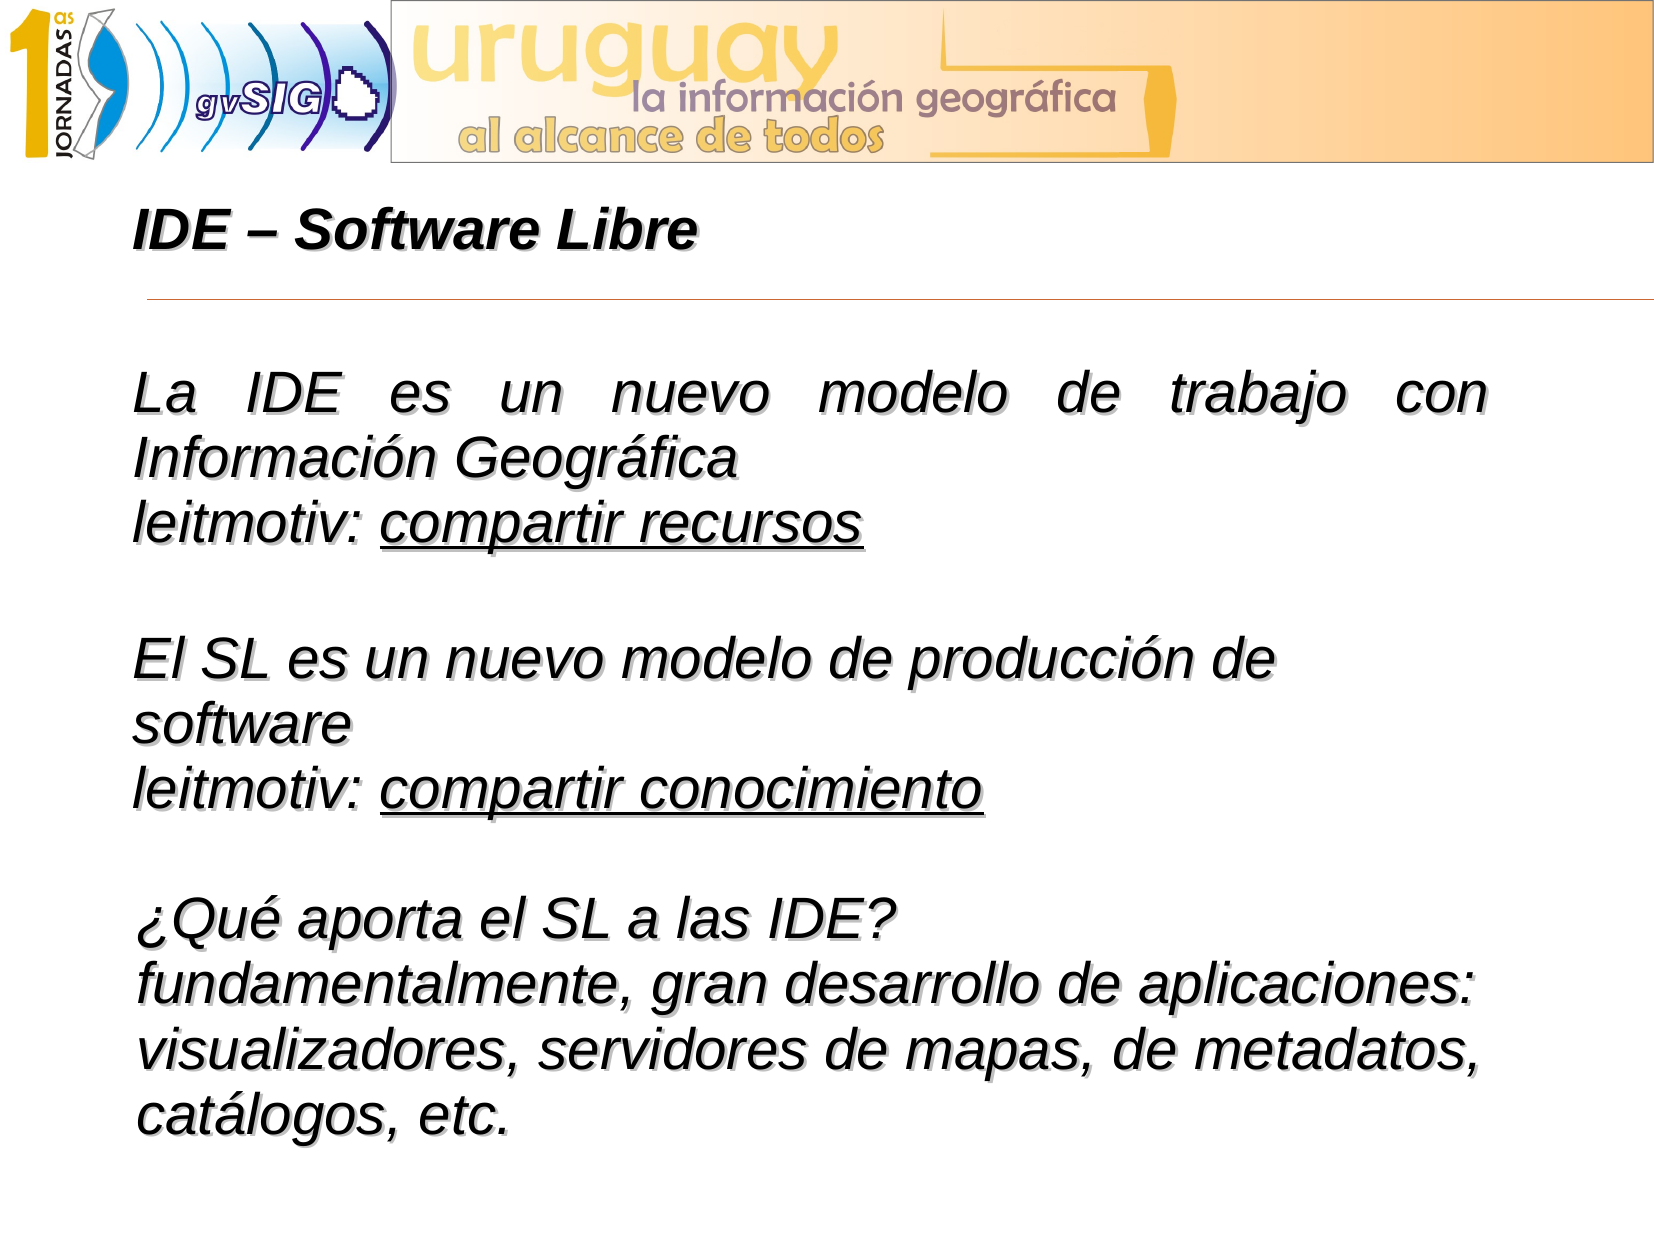

IDE – Software Libre
La IDE es un nuevo modelo de trabajo con Información Geográfica
leitmotiv: compartir recursos
El SL es un nuevo modelo de producción de software
leitmotiv: compartir conocimiento
¿Qué aporta el SL a las IDE?
fundamentalmente, gran desarrollo de aplicaciones: visualizadores, servidores de mapas, de metadatos, catálogos, etc.